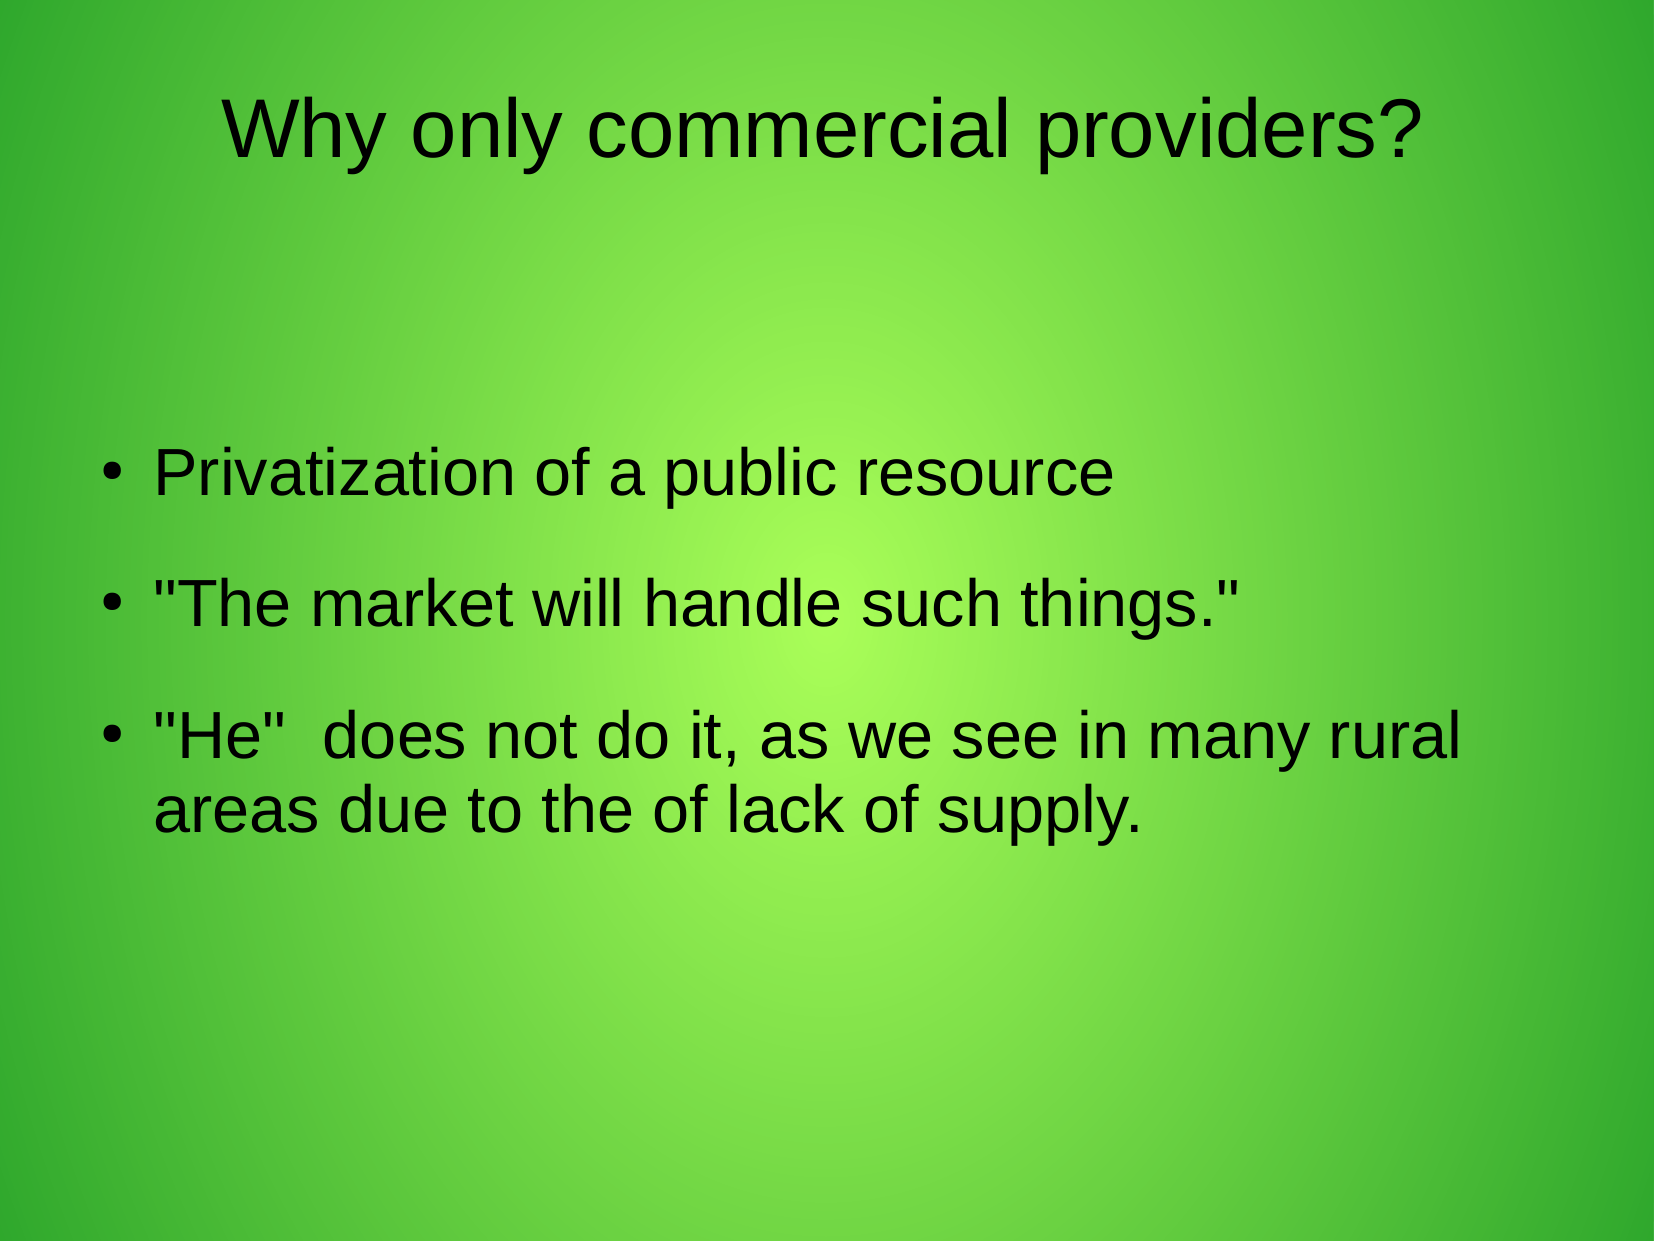

# Why only commercial providers?
Privatization of a public resource
"The market will handle such things."
"He" does not do it, as we see in many rural areas due to the of lack of supply.